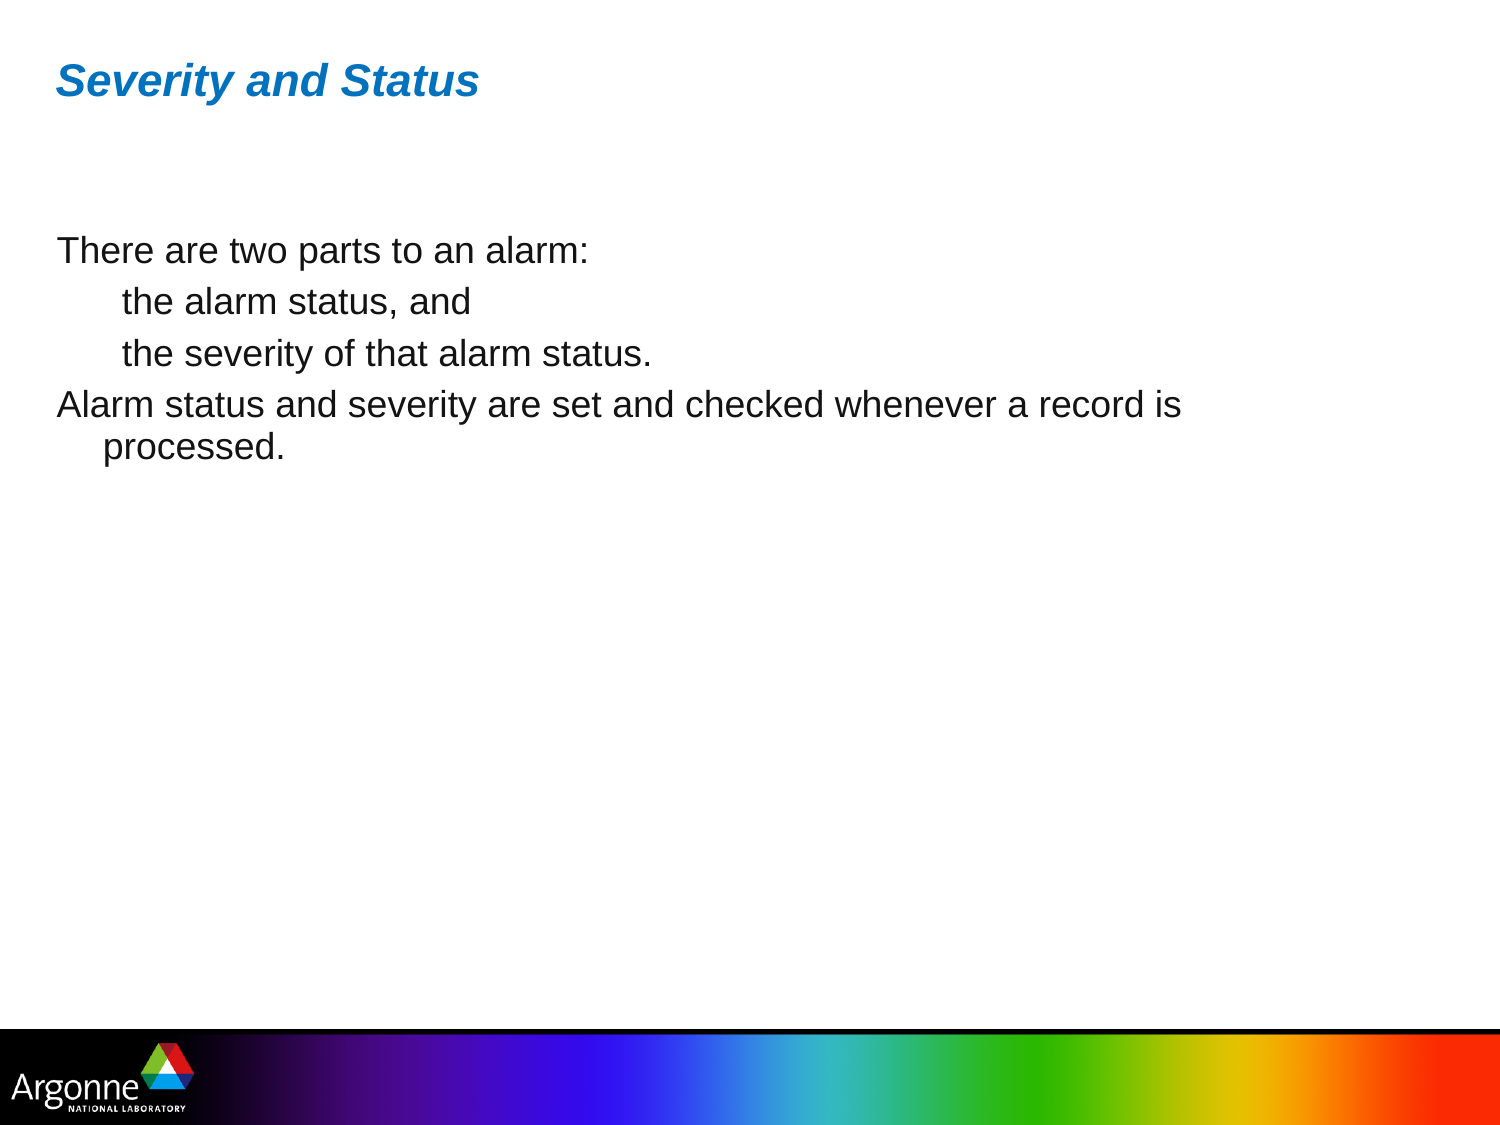

# Severity and Status
There are two parts to an alarm:
the alarm status, and
the severity of that alarm status.
Alarm status and severity are set and checked whenever a record is processed.